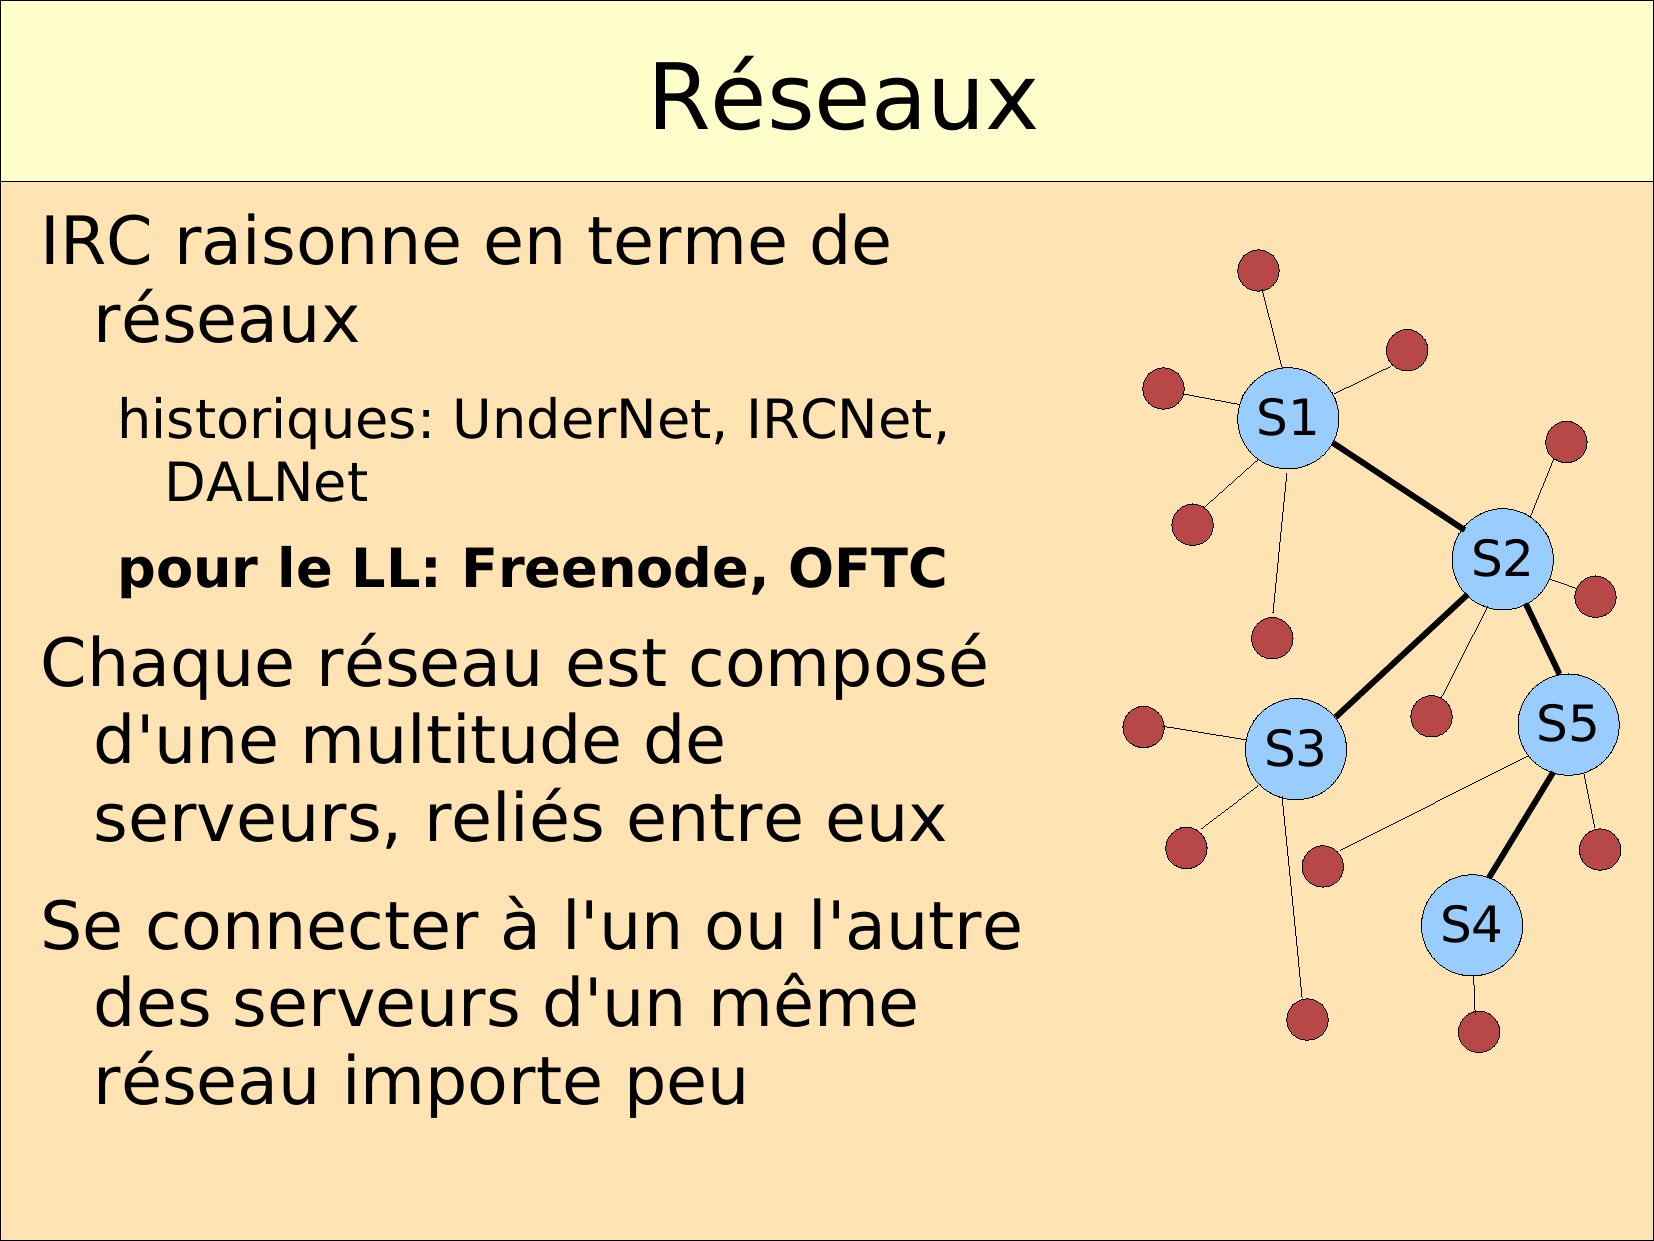

# Réseaux
IRC raisonne en terme de réseaux
historiques: UnderNet, IRCNet, DALNet
pour le LL: Freenode, OFTC
Chaque réseau est composé d'une multitude de serveurs, reliés entre eux
Se connecter à l'un ou l'autre des serveurs d'un même réseau importe peu
S1
S2
S5
S3
S4